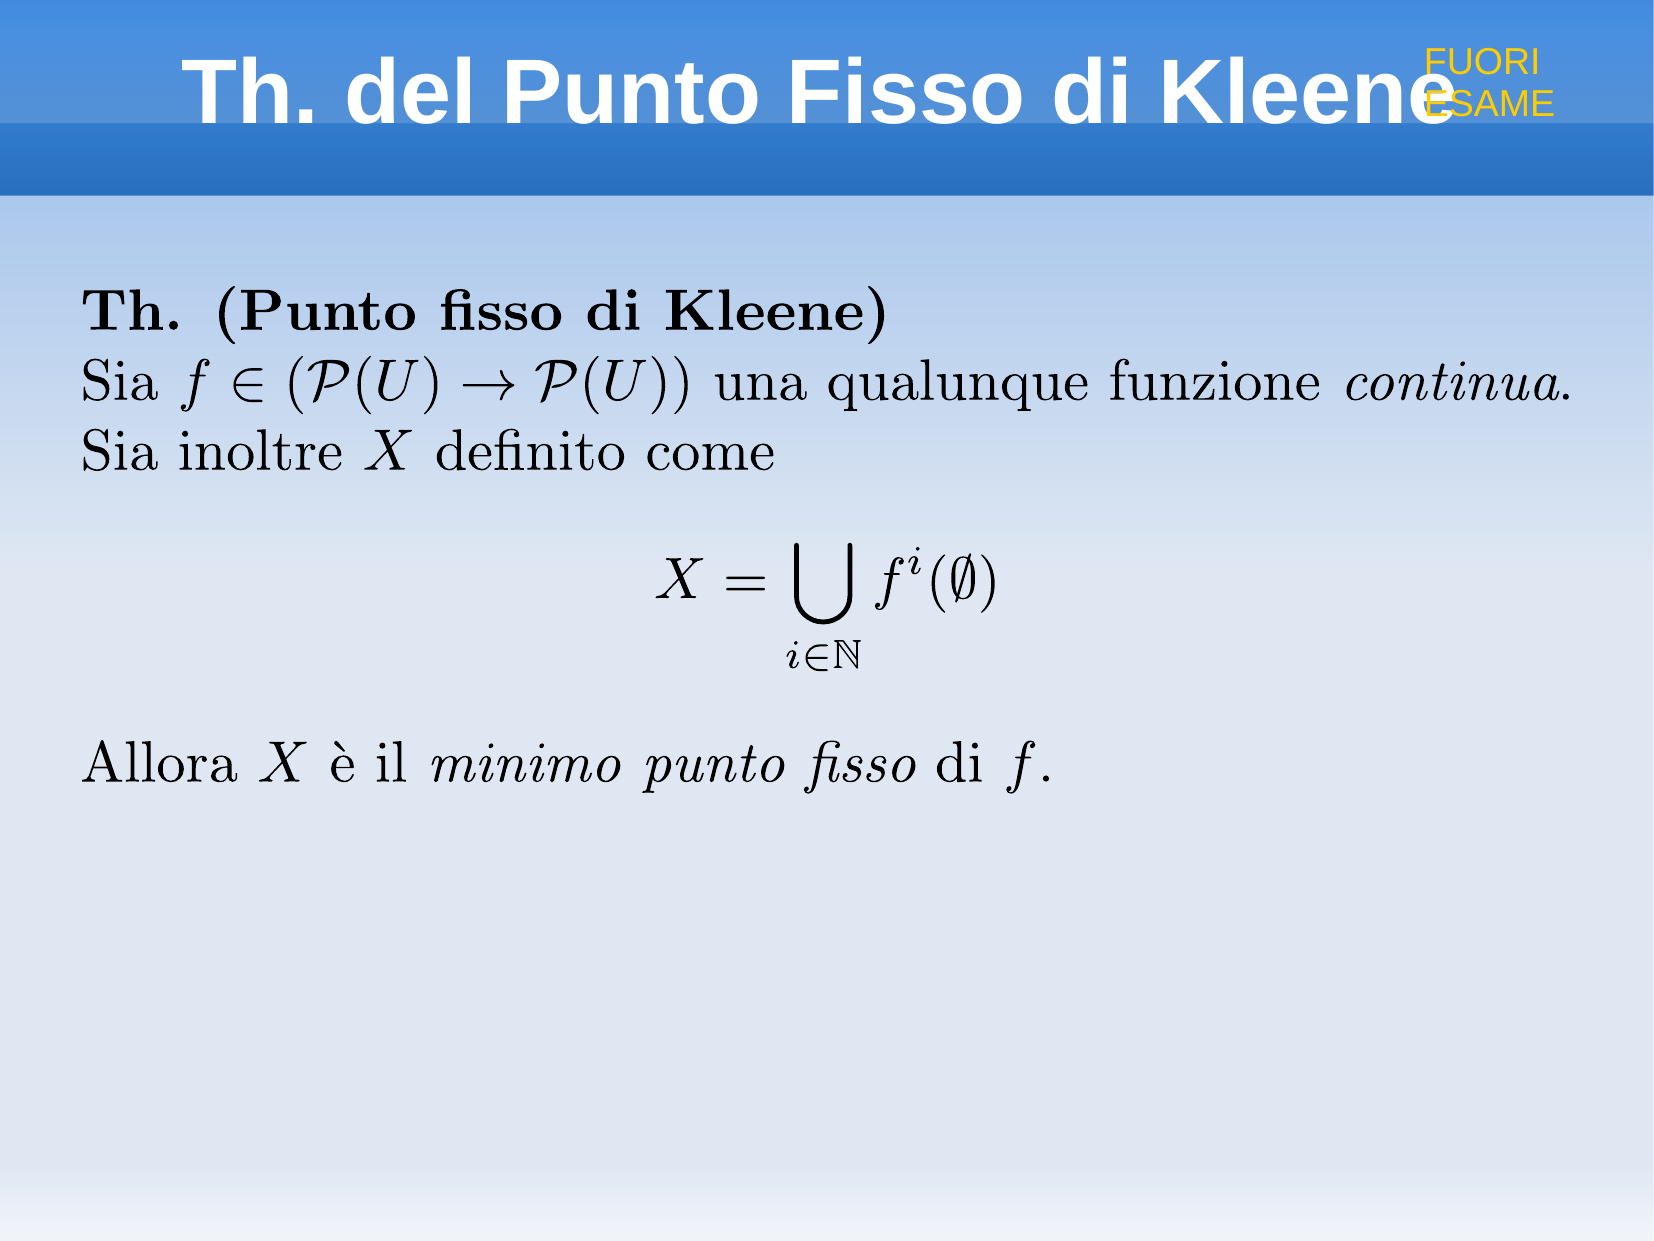

# Th. del Punto Fisso di Kleene
FUORI
ESAME